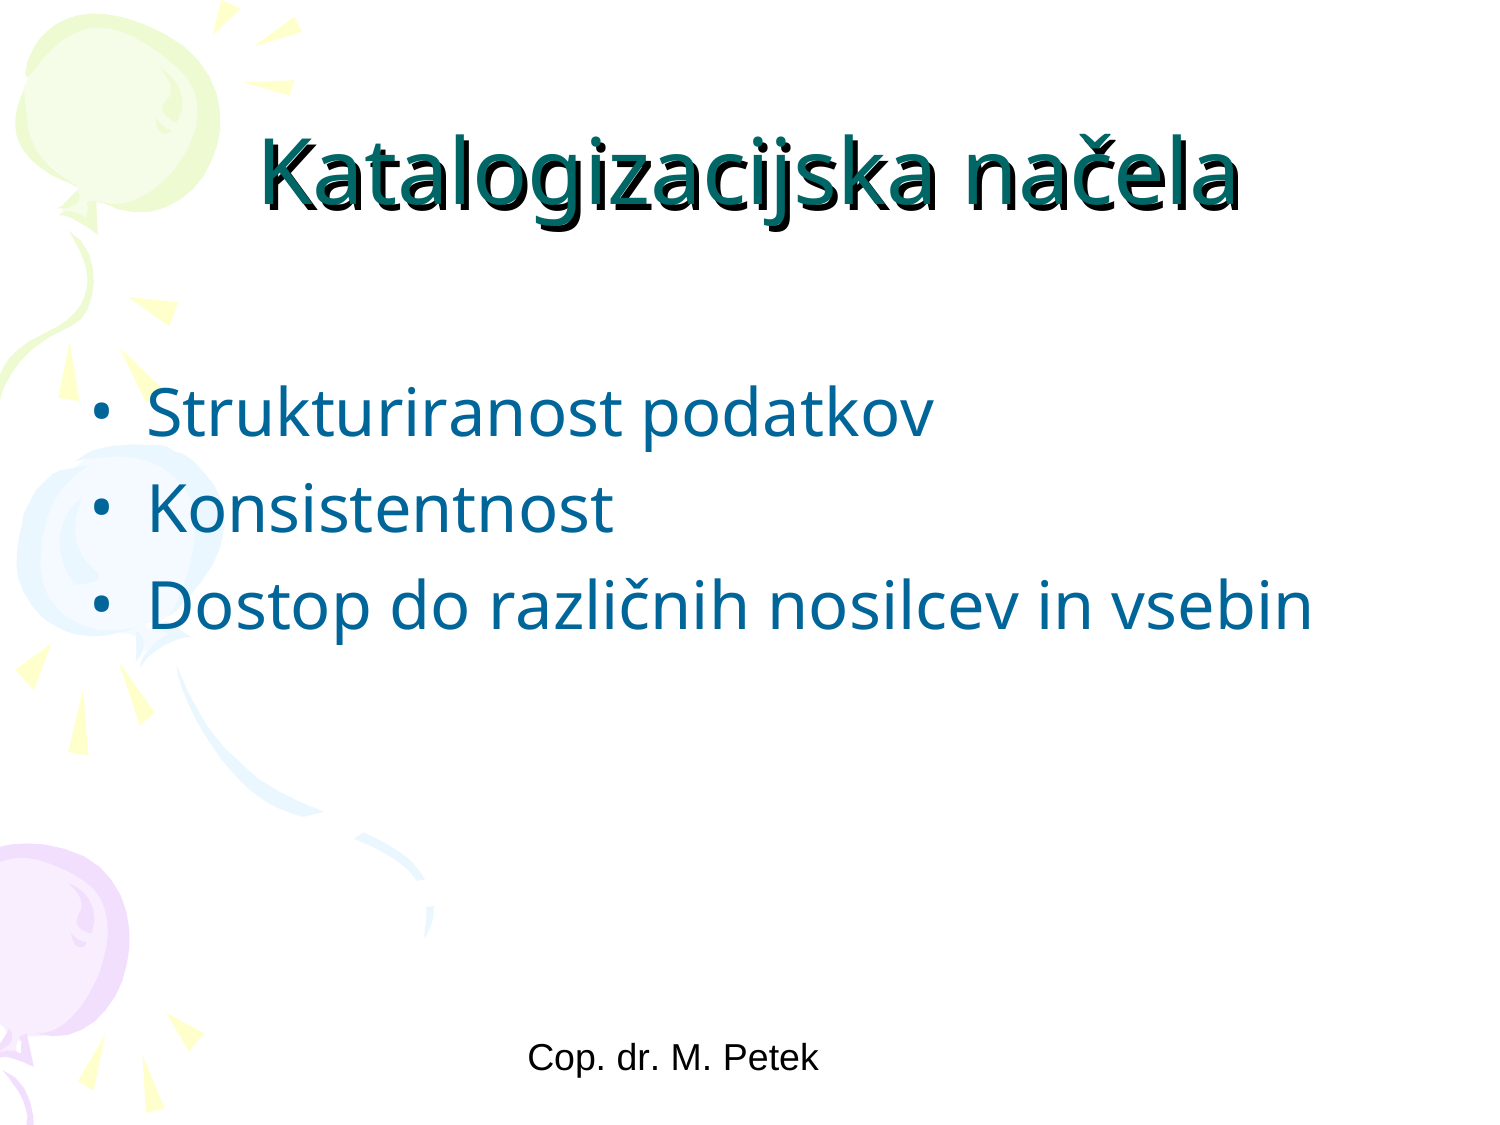

# Katalogizacijska načela
Strukturiranost podatkov
Konsistentnost
Dostop do različnih nosilcev in vsebin
Cop. dr. M. Petek